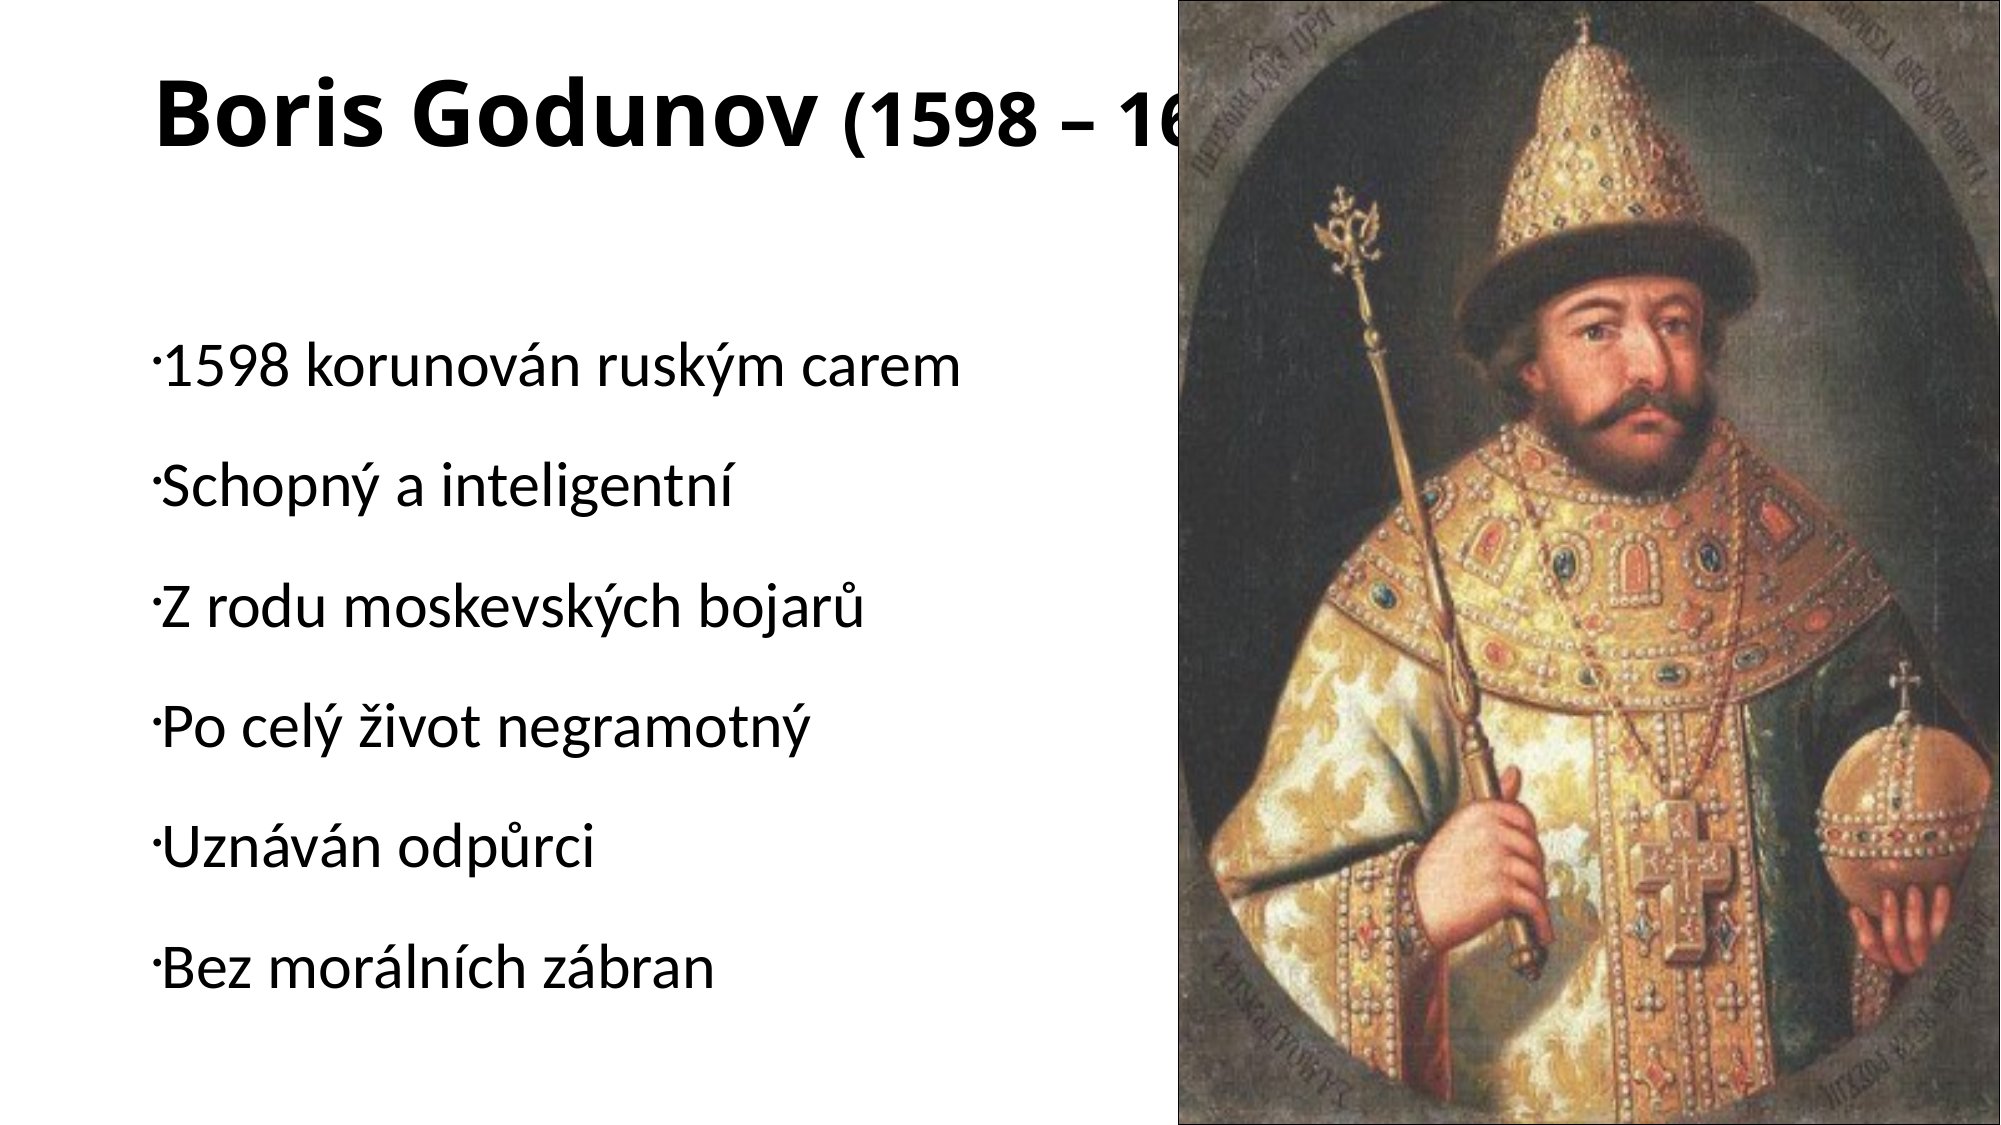

# Boris Godunov (1598 – 1605)
1598 korunován ruským carem
Schopný a inteligentní
Z rodu moskevských bojarů
Po celý život negramotný
Uznáván odpůrci
Bez morálních zábran